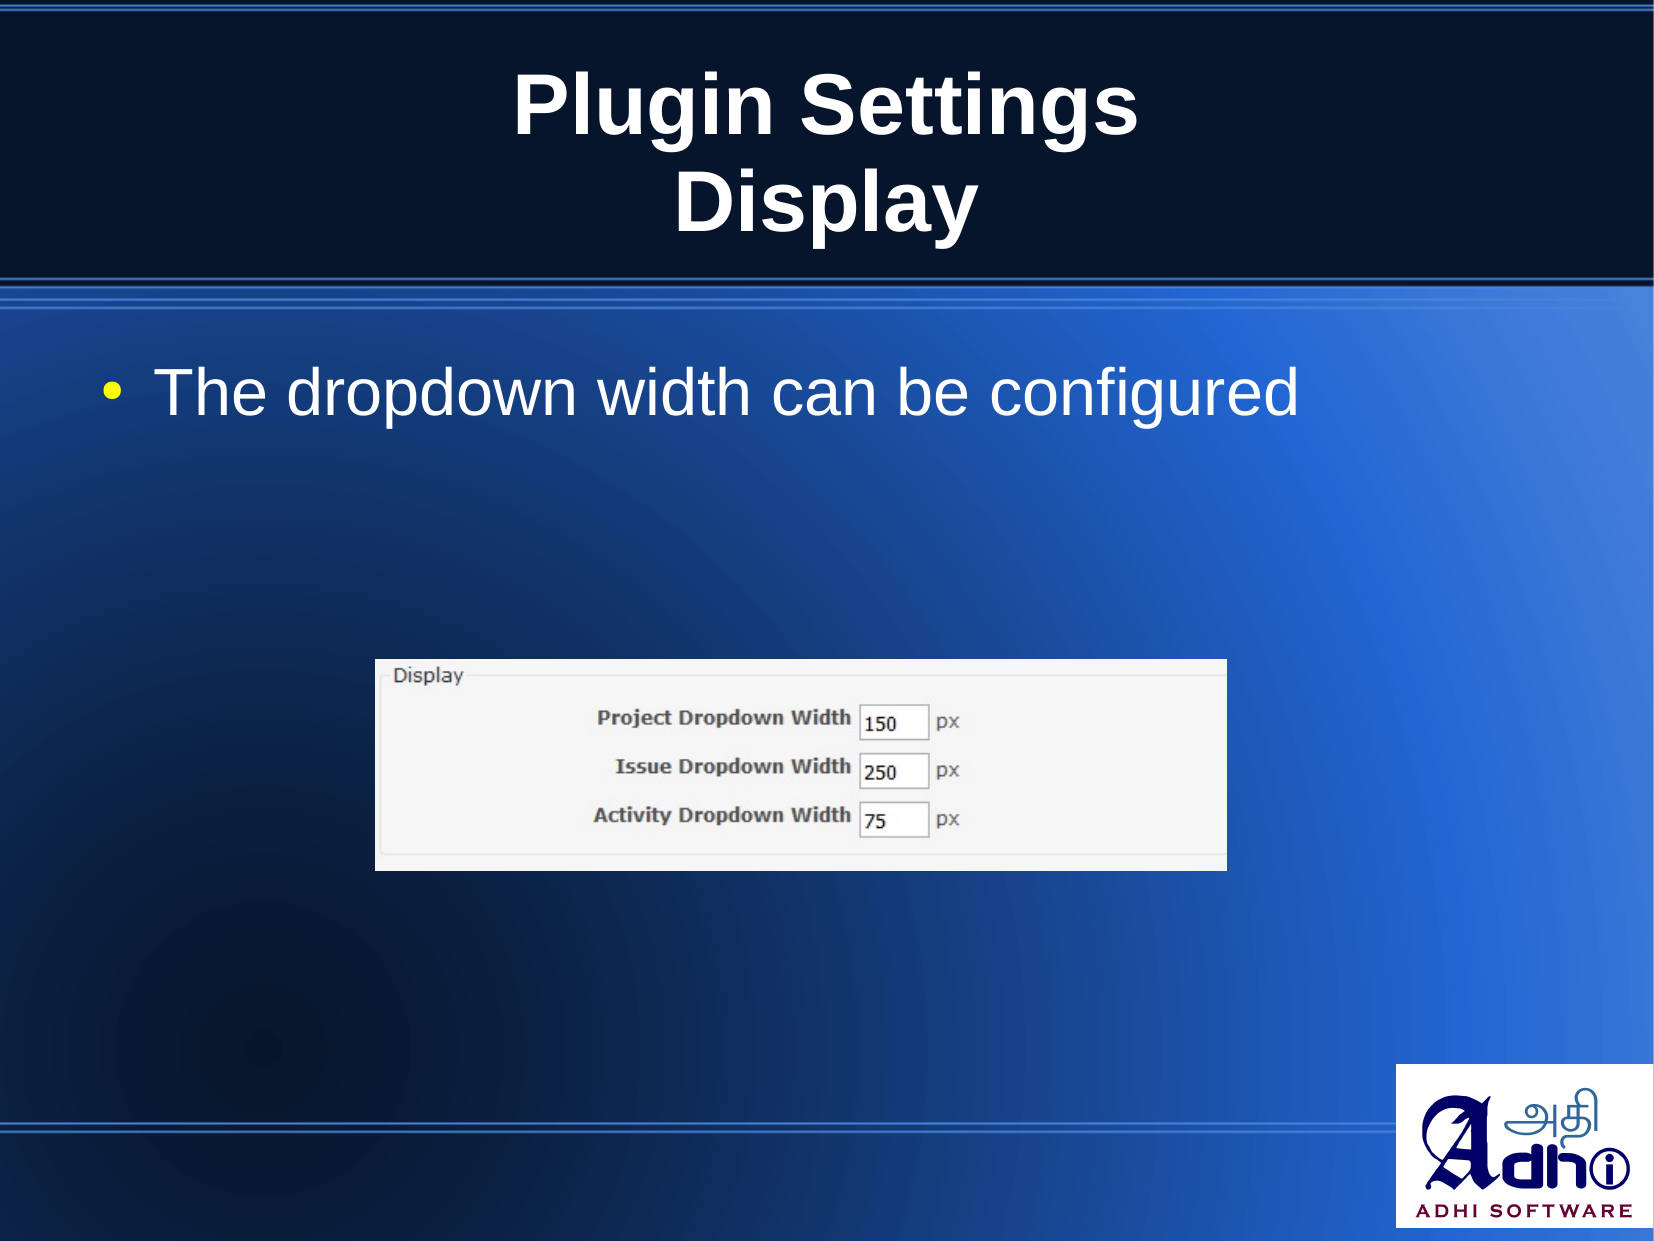

# Plugin Settings Display
The dropdown width can be configured